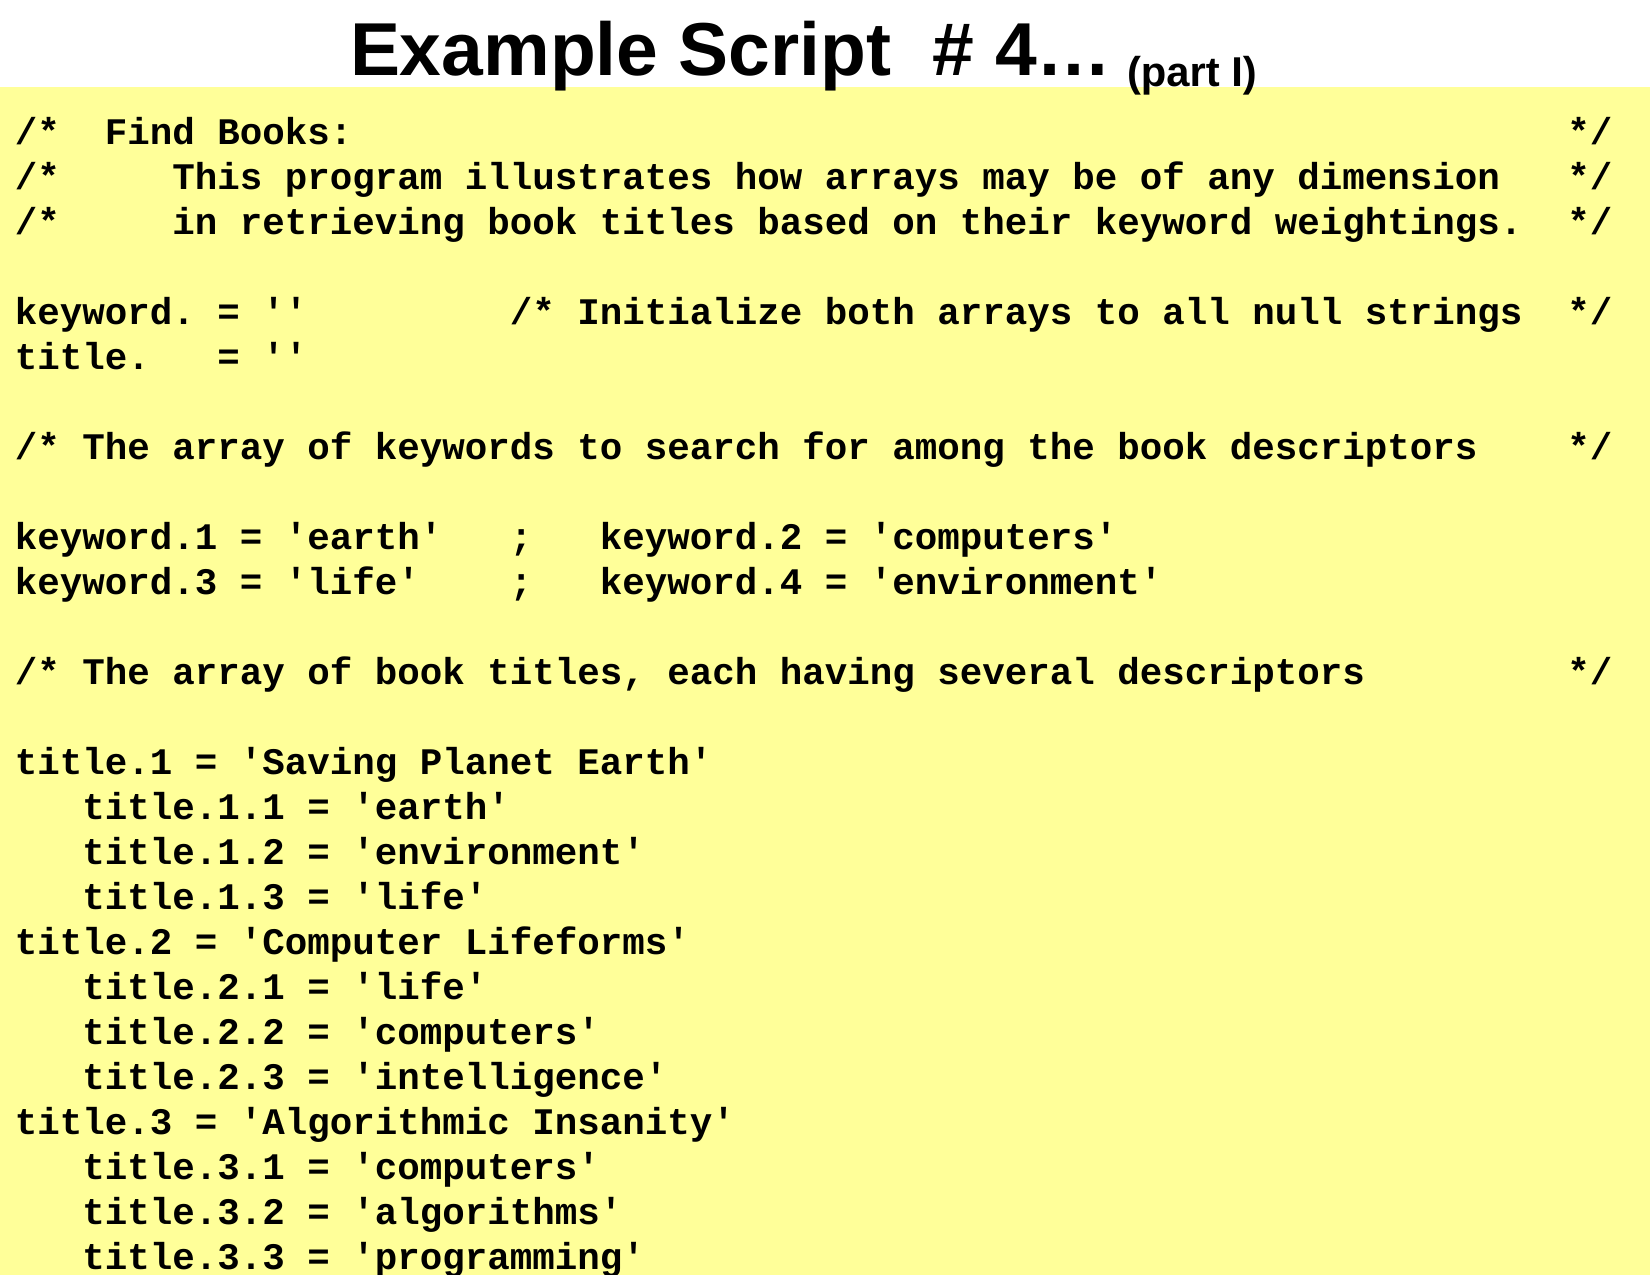

Example Script # 4…
(part I)
/* Find Books: */
/* This program illustrates how arrays may be of any dimension */
/* in retrieving book titles based on their keyword weightings. */
keyword. = '' /* Initialize both arrays to all null strings */
title. = ''
/* The array of keywords to search for among the book descriptors */
keyword.1 = 'earth' ; keyword.2 = 'computers'
keyword.3 = 'life' ; keyword.4 = 'environment'
/* The array of book titles, each having several descriptors */
title.1 = 'Saving Planet Earth'
 title.1.1 = 'earth'
 title.1.2 = 'environment'
 title.1.3 = 'life'
title.2 = 'Computer Lifeforms'
 title.2.1 = 'life'
 title.2.2 = 'computers'
 title.2.3 = 'intelligence'
title.3 = 'Algorithmic Insanity'
 title.3.1 = 'computers'
 title.3.2 = 'algorithms'
 title.3.3 = 'programming'